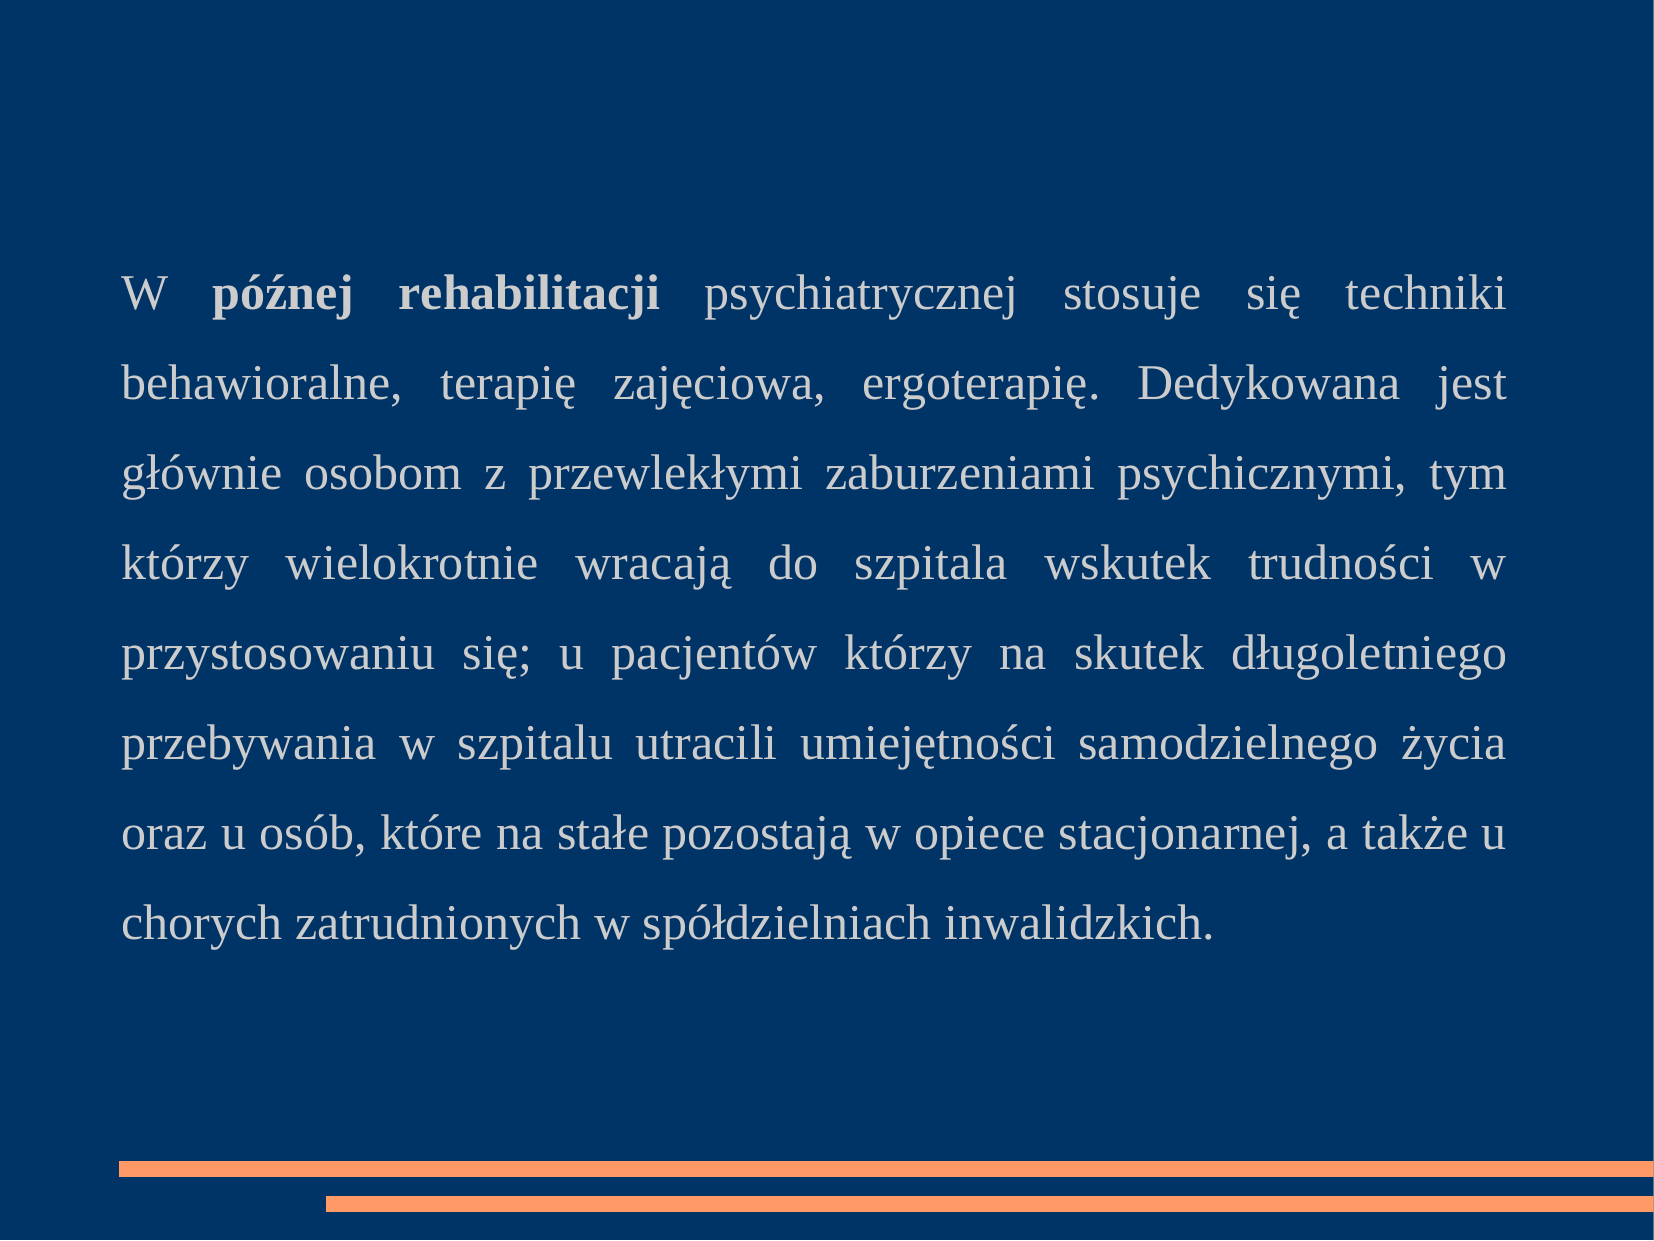

# W późnej rehabilitacji psychiatrycznej stosuje się techniki behawioralne, terapię zajęciowa, ergoterapię. Dedykowana jest głównie osobom z przewlekłymi zaburzeniami psychicznymi, tym którzy wielokrotnie wracają do szpitala wskutek trudności w przystosowaniu się; u pacjentów którzy na skutek długoletniego przebywania w szpitalu utracili umiejętności samodzielnego życia oraz u osób, które na stałe pozostają w opiece stacjonarnej, a także u chorych zatrudnionych w spółdzielniach inwalidzkich.